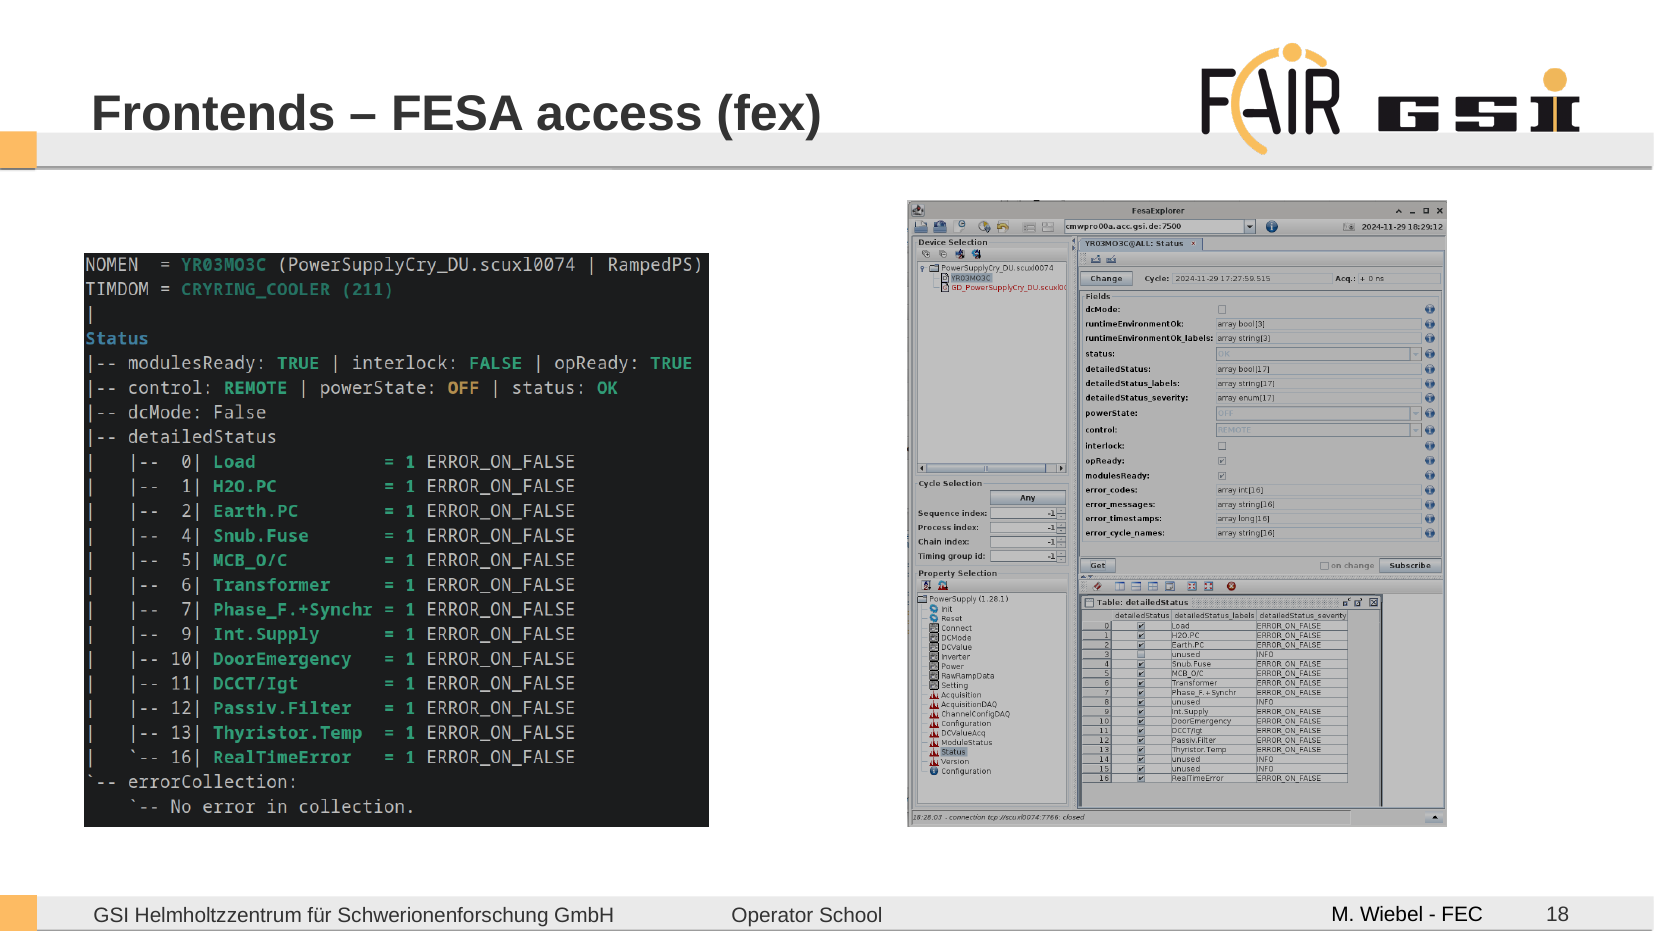

#
Frontends – FESA access (fex)
M. Wiebel - FEC
18
Operator School